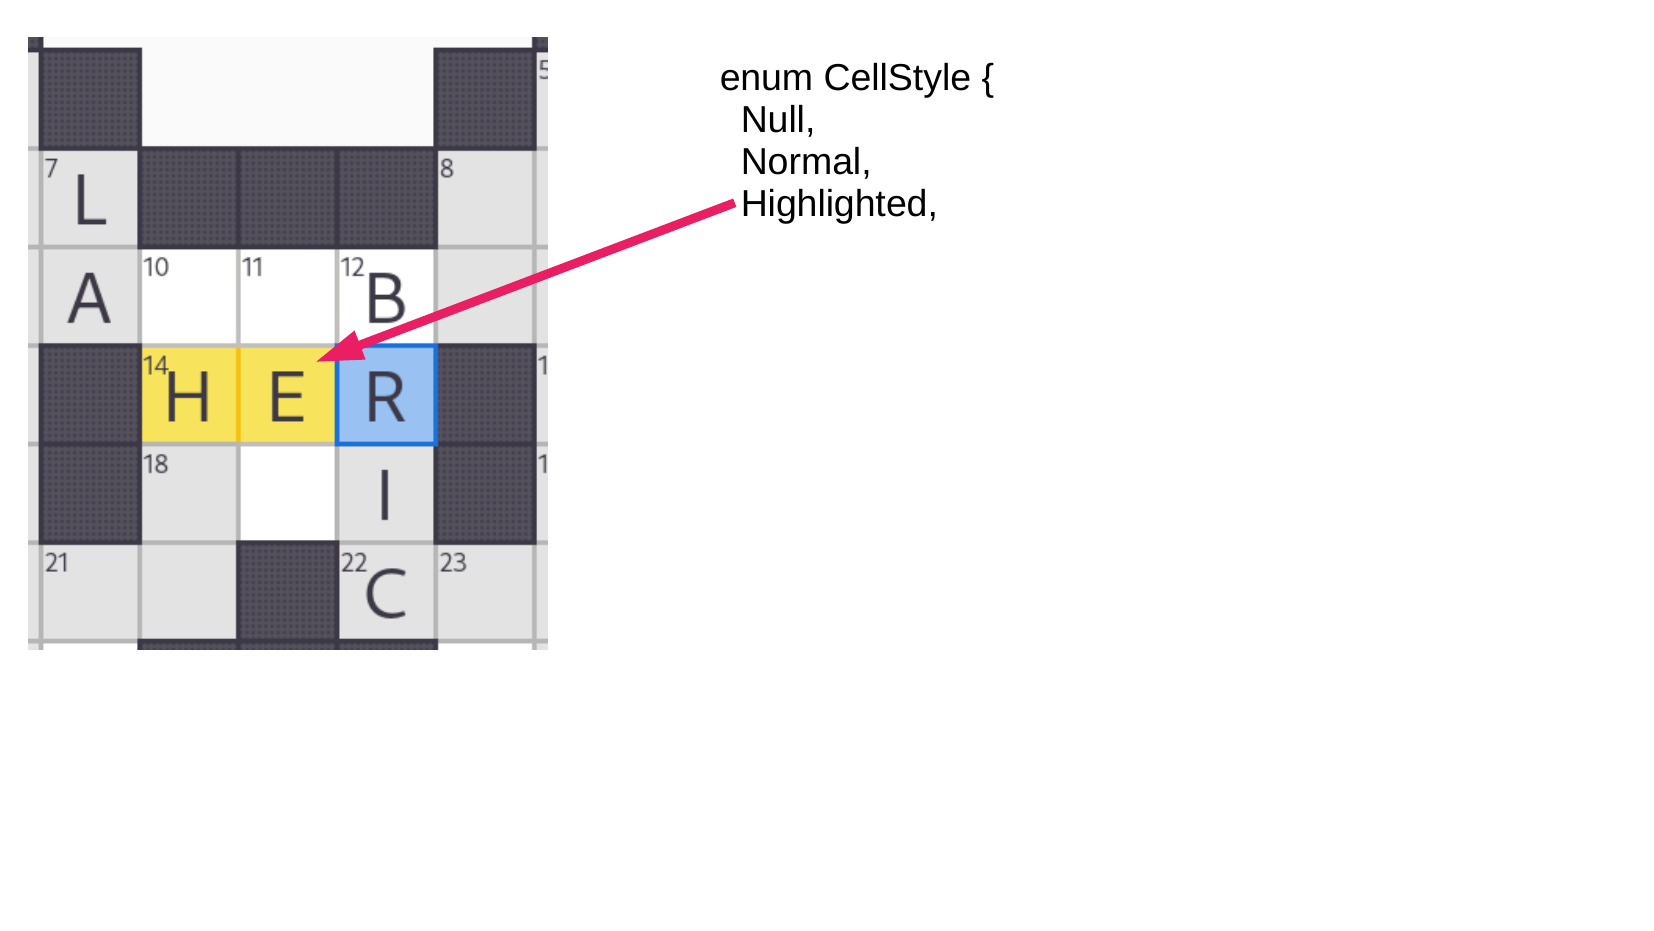

enum CellStyle {
 Null,
 Normal,
 Highlighted,
 Focused,
 Block
}
struct LayoutCell {
 CellStyle style;
 GdkRGBA bg_color;
 gboolean bg_color_set;
 char *main_text;
 char *cluenum_text;
}